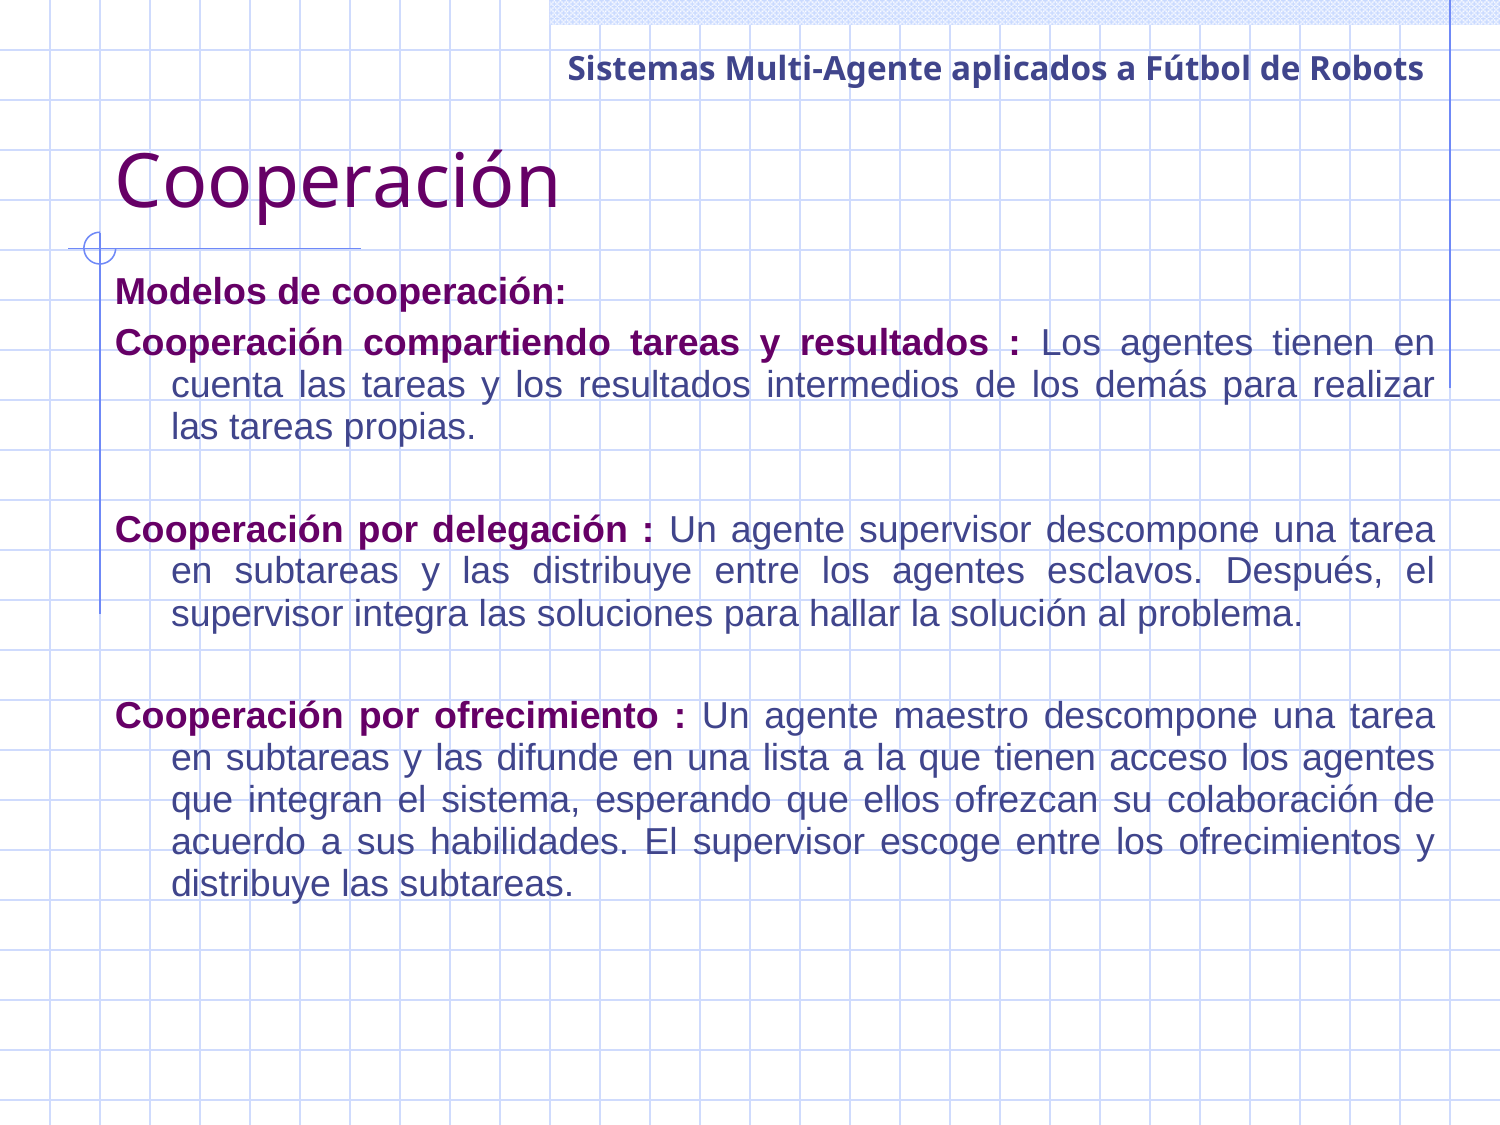

Sistemas Multi-Agente aplicados a Fútbol de Robots
# Cooperación
Modelos de cooperación:
Cooperación compartiendo tareas y resultados : Los agentes tienen en cuenta las tareas y los resultados intermedios de los demás para realizar las tareas propias.
Cooperación por delegación : Un agente supervisor descompone una tarea en subtareas y las distribuye entre los agentes esclavos. Después, el supervisor integra las soluciones para hallar la solución al problema.
Cooperación por ofrecimiento : Un agente maestro descompone una tarea en subtareas y las difunde en una lista a la que tienen acceso los agentes que integran el sistema, esperando que ellos ofrezcan su colaboración de acuerdo a sus habilidades. El supervisor escoge entre los ofrecimientos y distribuye las subtareas.